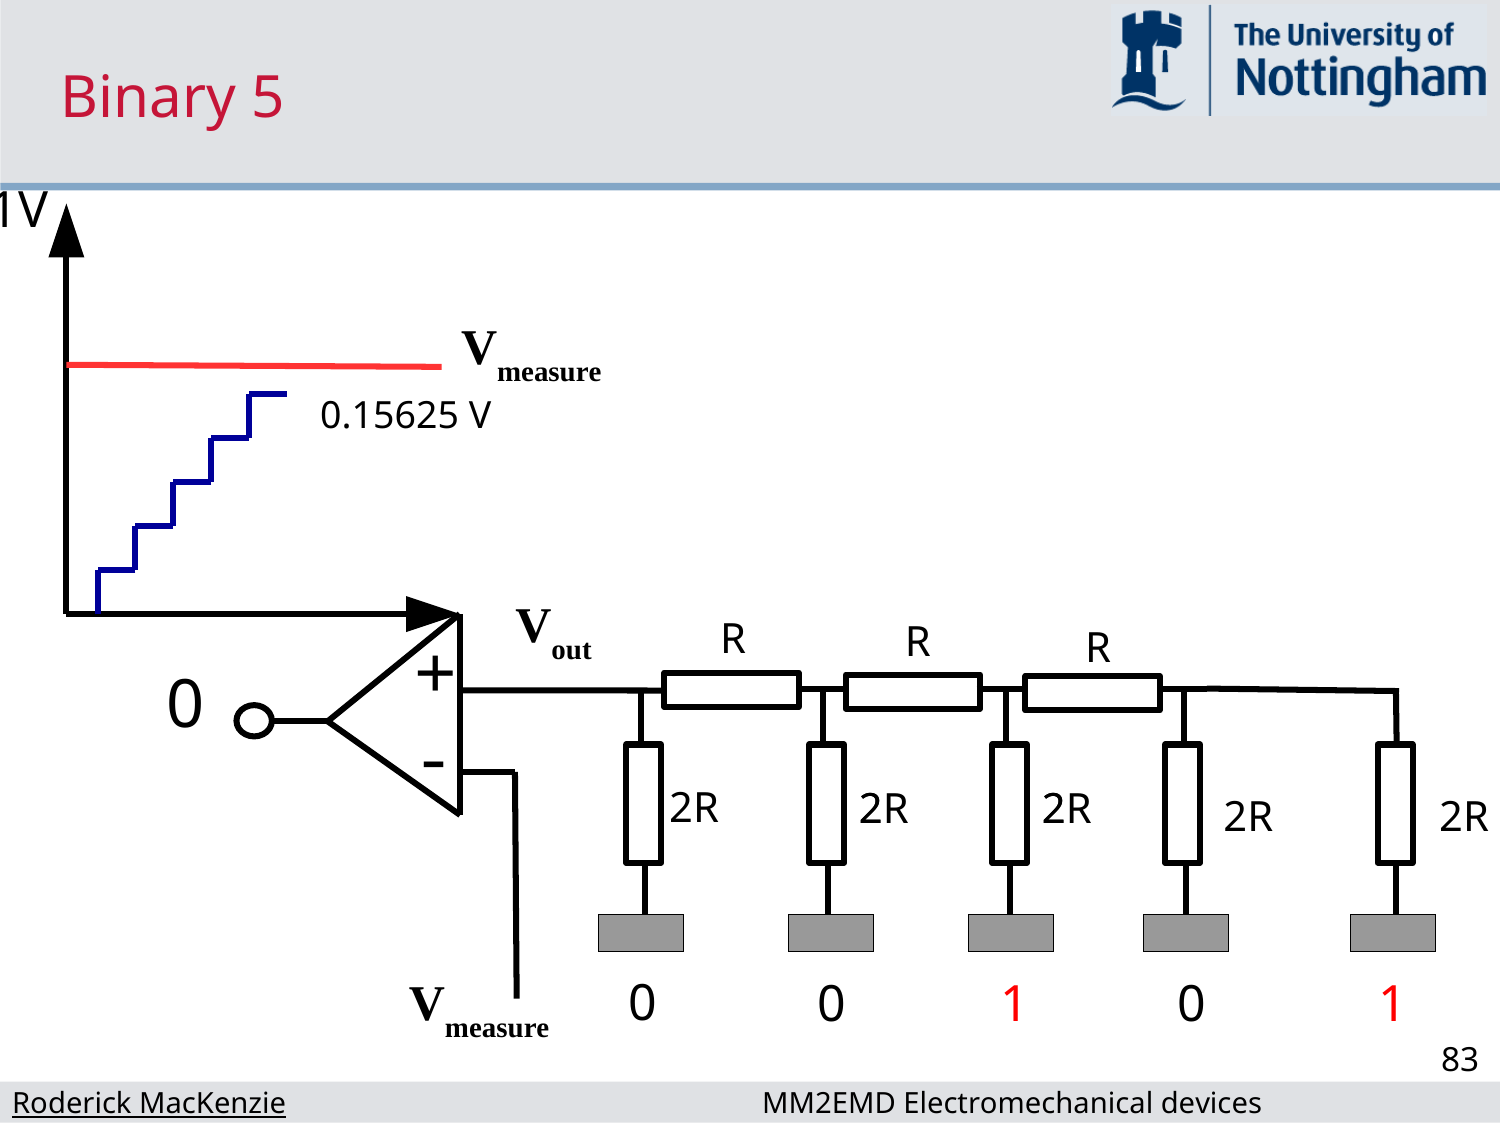

# Binary 5
1V
Vmeasure
0.15625 V
Vout
R
R
R
+
0
-
2R
2
2
2R
2R
2R
2R
Vmeasure
0
0
1
0
1